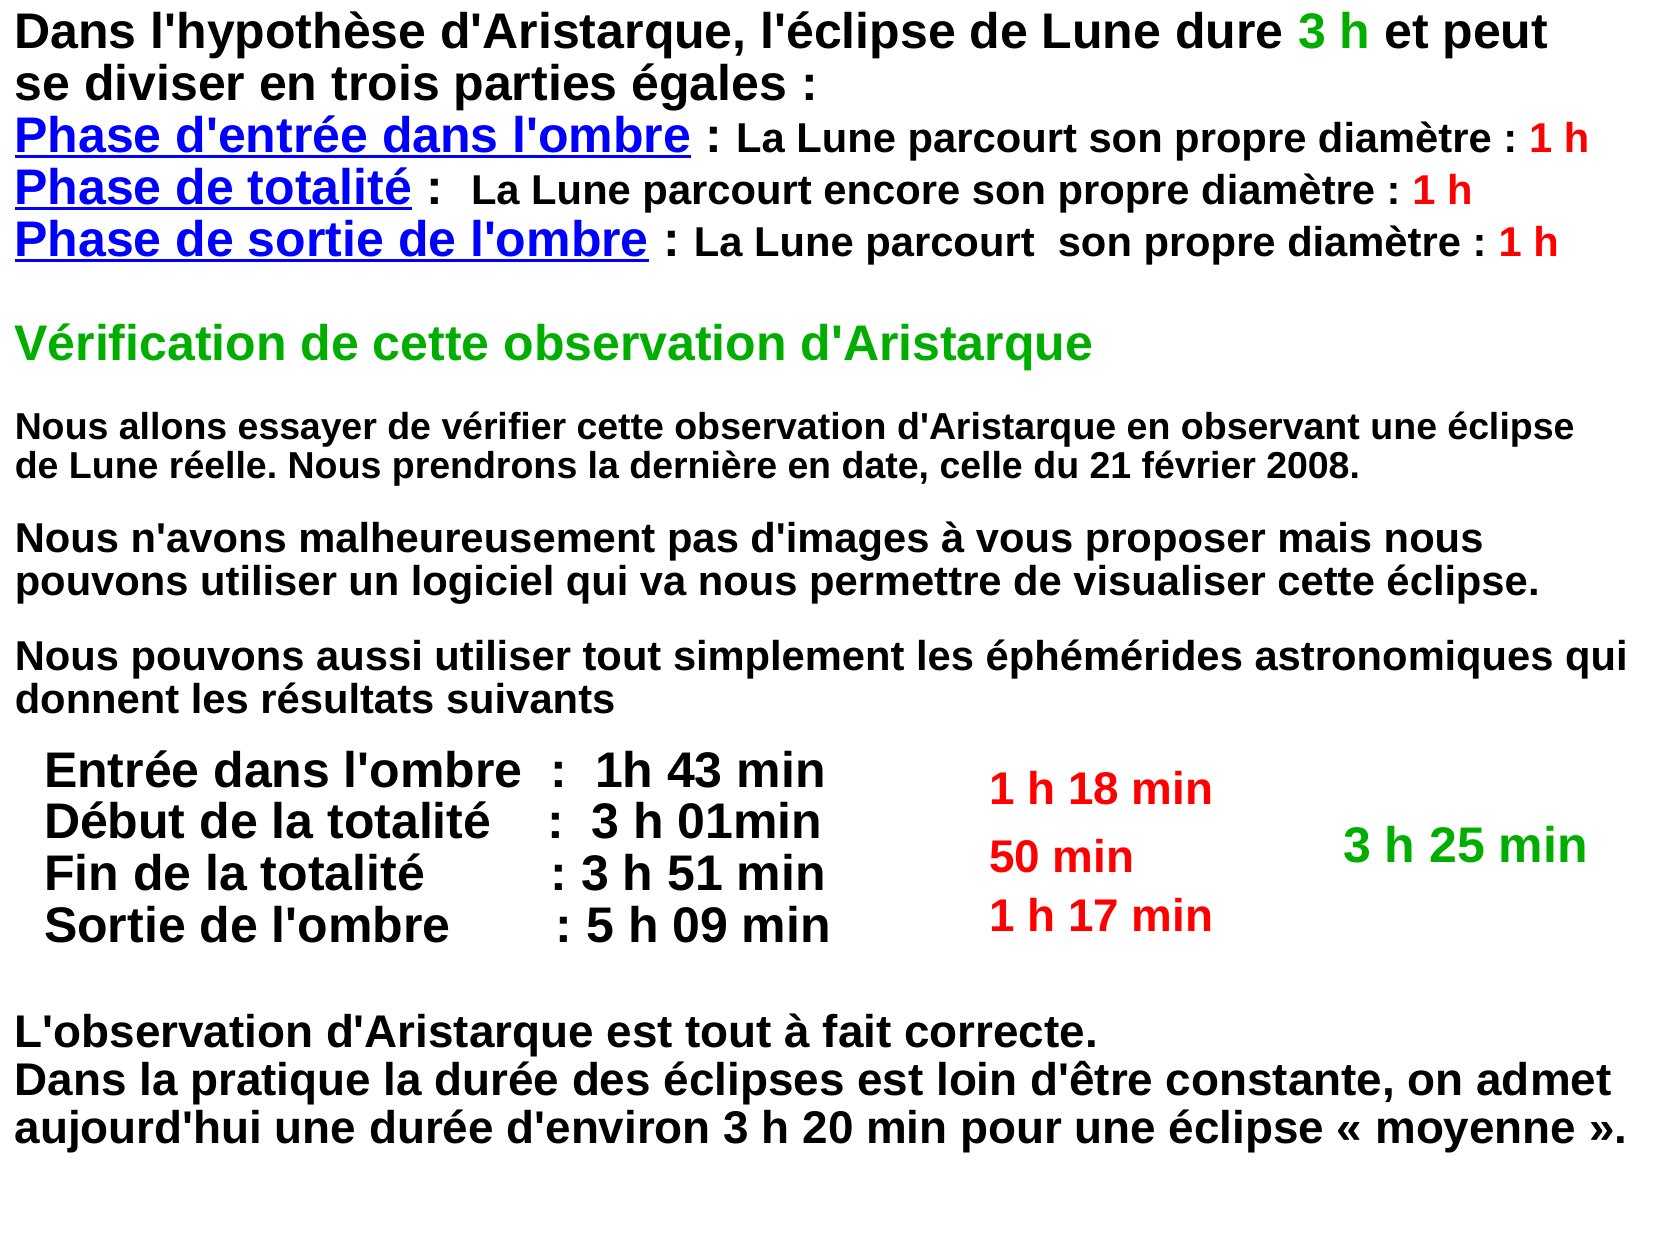

Dans l'hypothèse d'Aristarque, l'éclipse de Lune dure 3 h et peut se diviser en trois parties égales :
Phase d'entrée dans l'ombre : La Lune parcourt son propre diamètre : 1 h
Phase de totalité : La Lune parcourt encore son propre diamètre : 1 h
Phase de sortie de l'ombre : La Lune parcourt son propre diamètre : 1 h
Vérification de cette observation d'Aristarque
Nous allons essayer de vérifier cette observation d'Aristarque en observant une éclipse de Lune réelle. Nous prendrons la dernière en date, celle du 21 février 2008.
Nous n'avons malheureusement pas d'images à vous proposer mais nous pouvons utiliser un logiciel qui va nous permettre de visualiser cette éclipse.
Nous pouvons aussi utiliser tout simplement les éphémérides astronomiques qui donnent les résultats suivants
Entrée dans l'ombre : 1h 43 min
Début de la totalité : 3 h 01min
Fin de la totalité : 3 h 51 min
Sortie de l'ombre 	 : 5 h 09 min
1 h 18 min
3 h 25 min
50 min
1 h 17 min
L'observation d'Aristarque est tout à fait correcte.
Dans la pratique la durée des éclipses est loin d'être constante, on admet aujourd'hui une durée d'environ 3 h 20 min pour une éclipse « moyenne ».